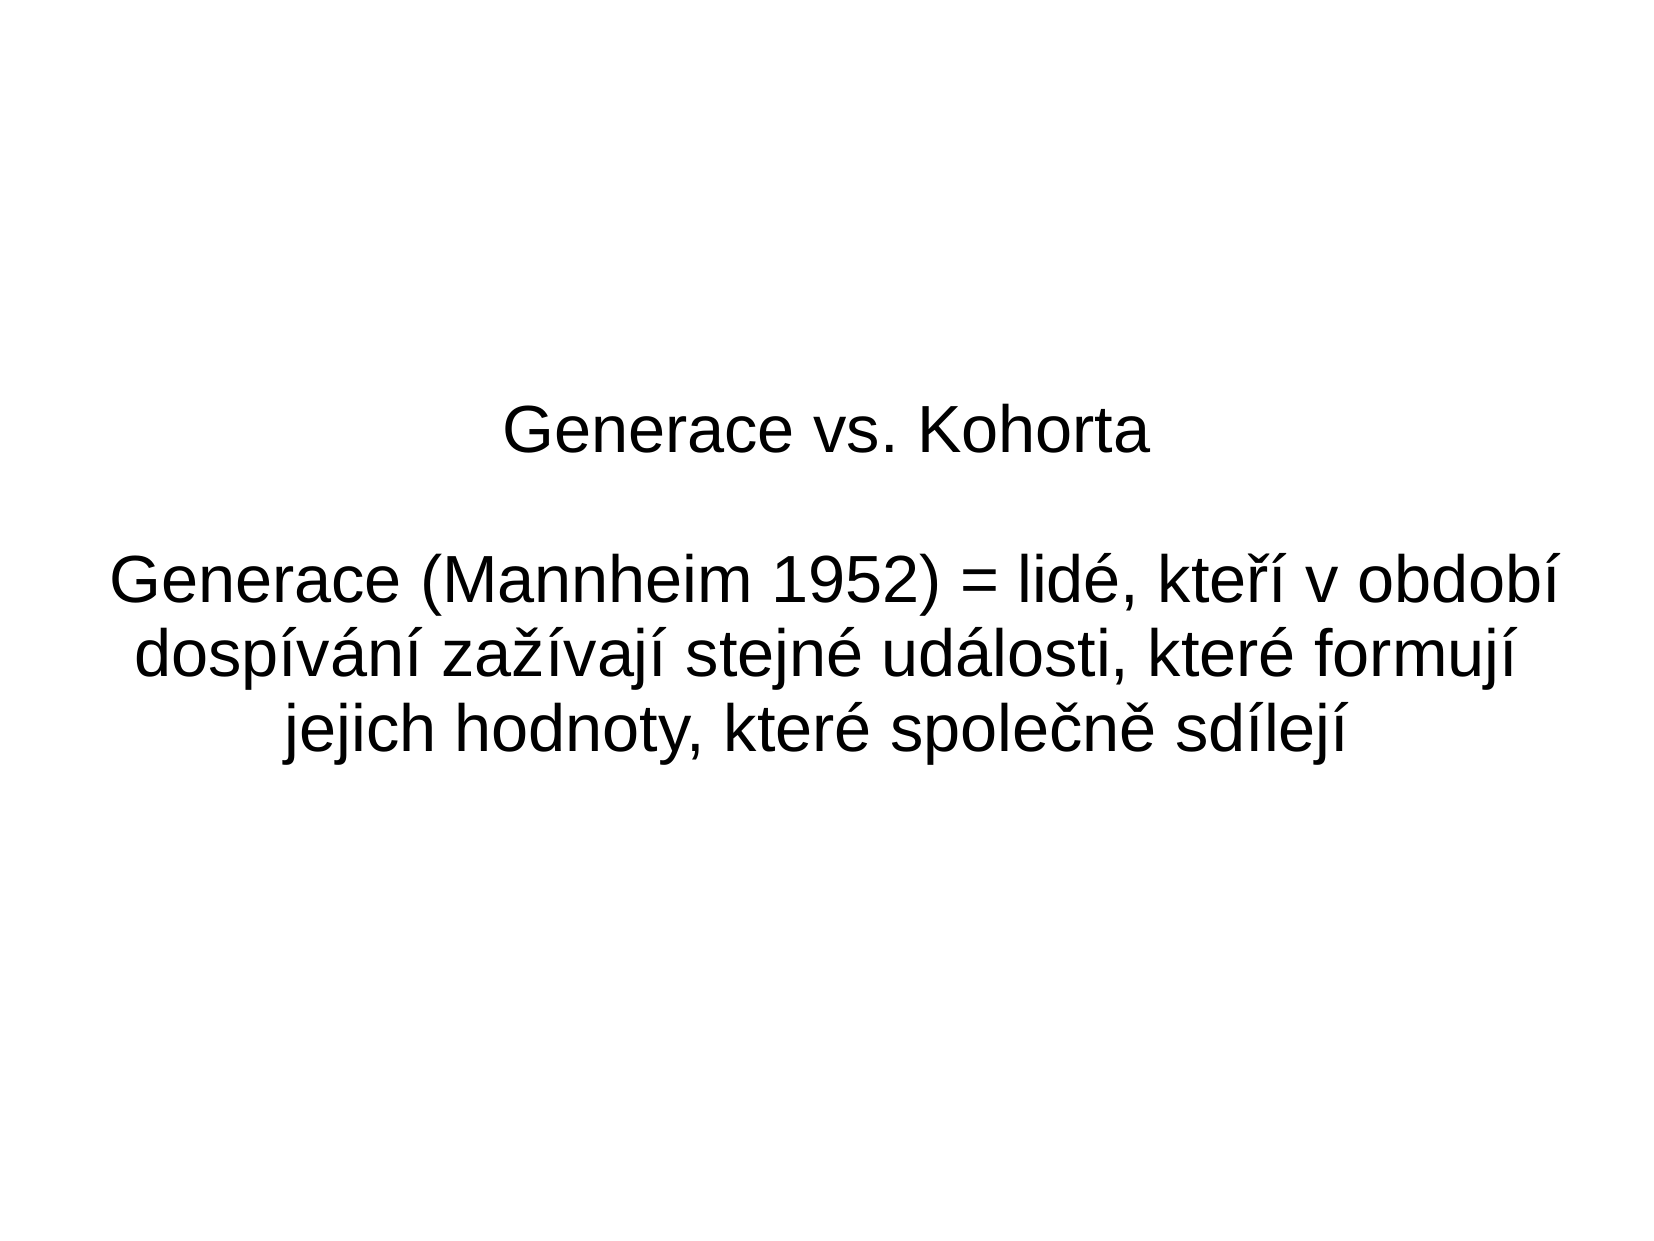

# Generace vs. Kohorta
 Generace (Mannheim 1952) = lidé, kteří v období dospívání zažívají stejné události, které formují jejich hodnoty, které společně sdílejí